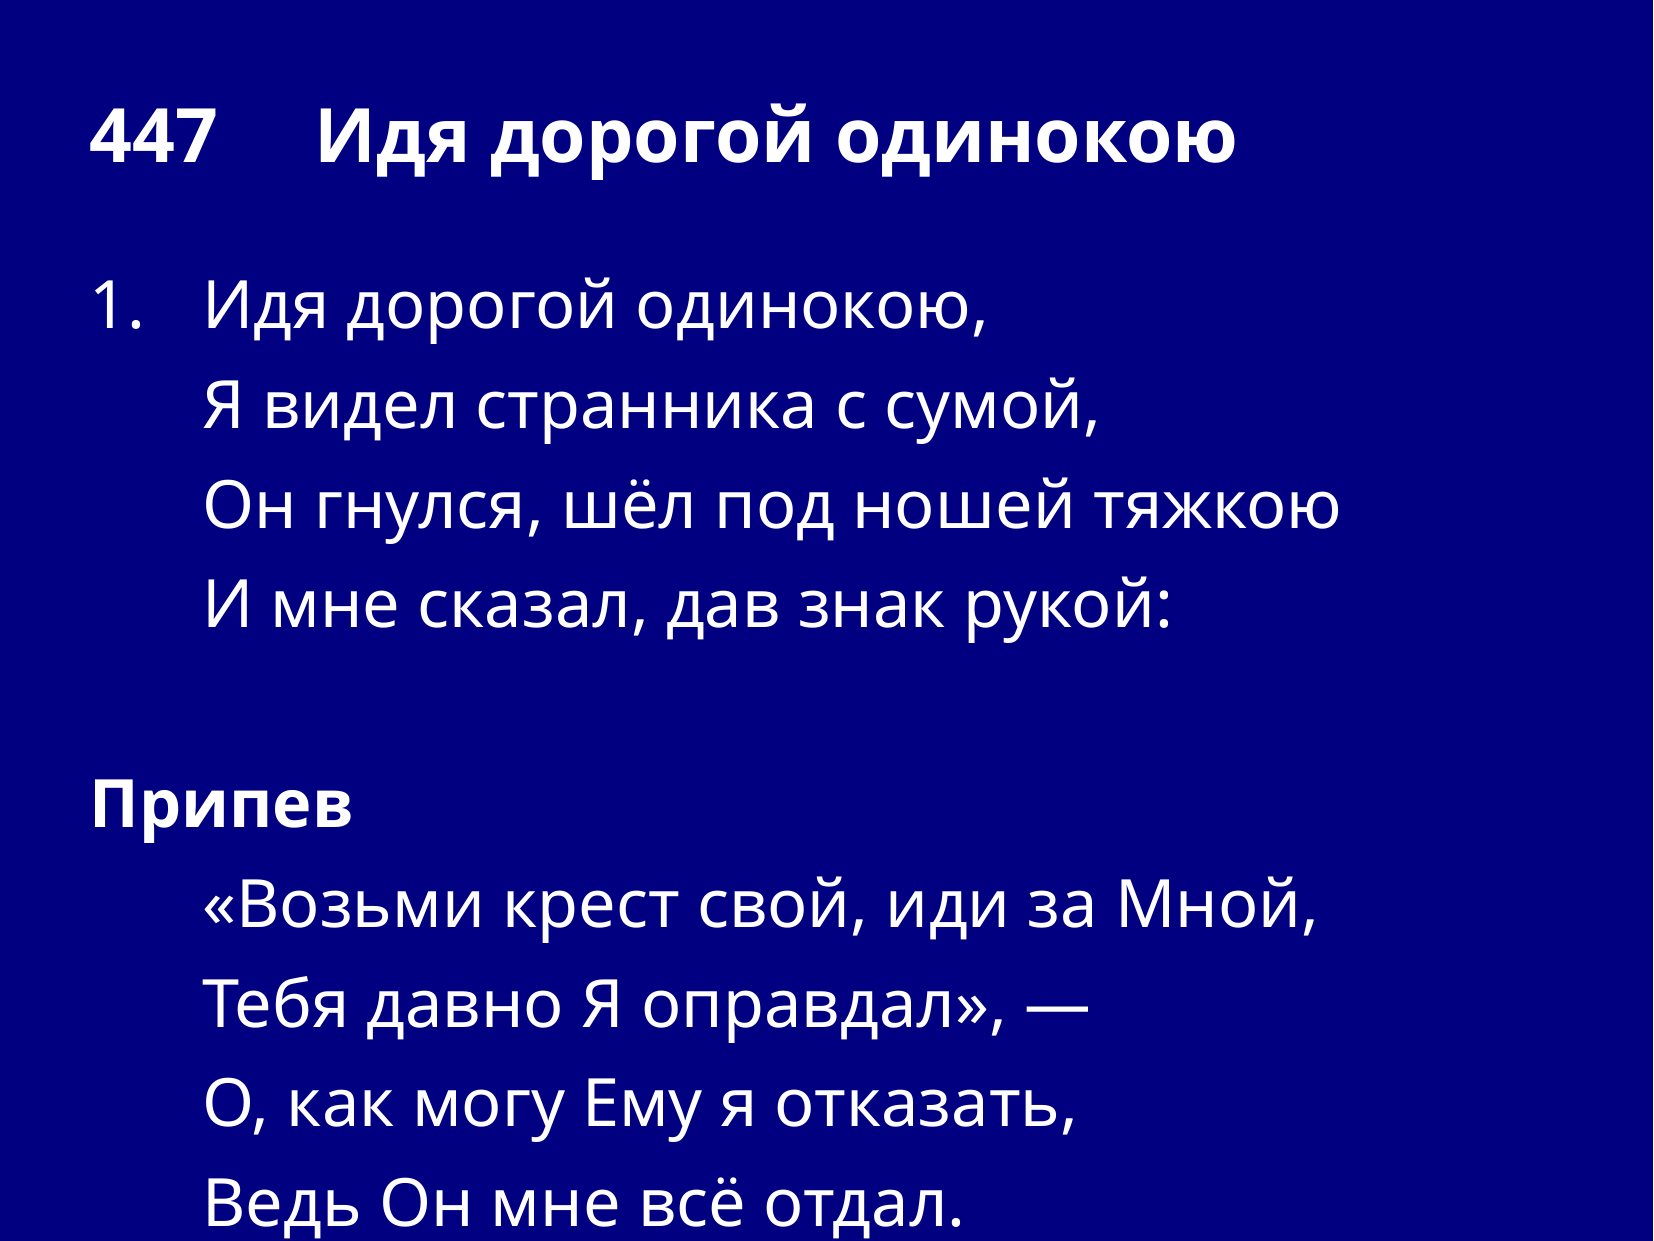

447	Идя дорогой одинокою
1.	Идя дорогой одинокою,
	Я видел странника с сумой,
	Он гнулся, шёл под ношей тяжкою
	И мне сказал, дав знак рукой:
Припев
	«Возьми крест свой, иди за Мной,
	Тебя давно Я оправдал», ―
	О, как могу Ему я отказать,
	Ведь Он мне всё отдал.